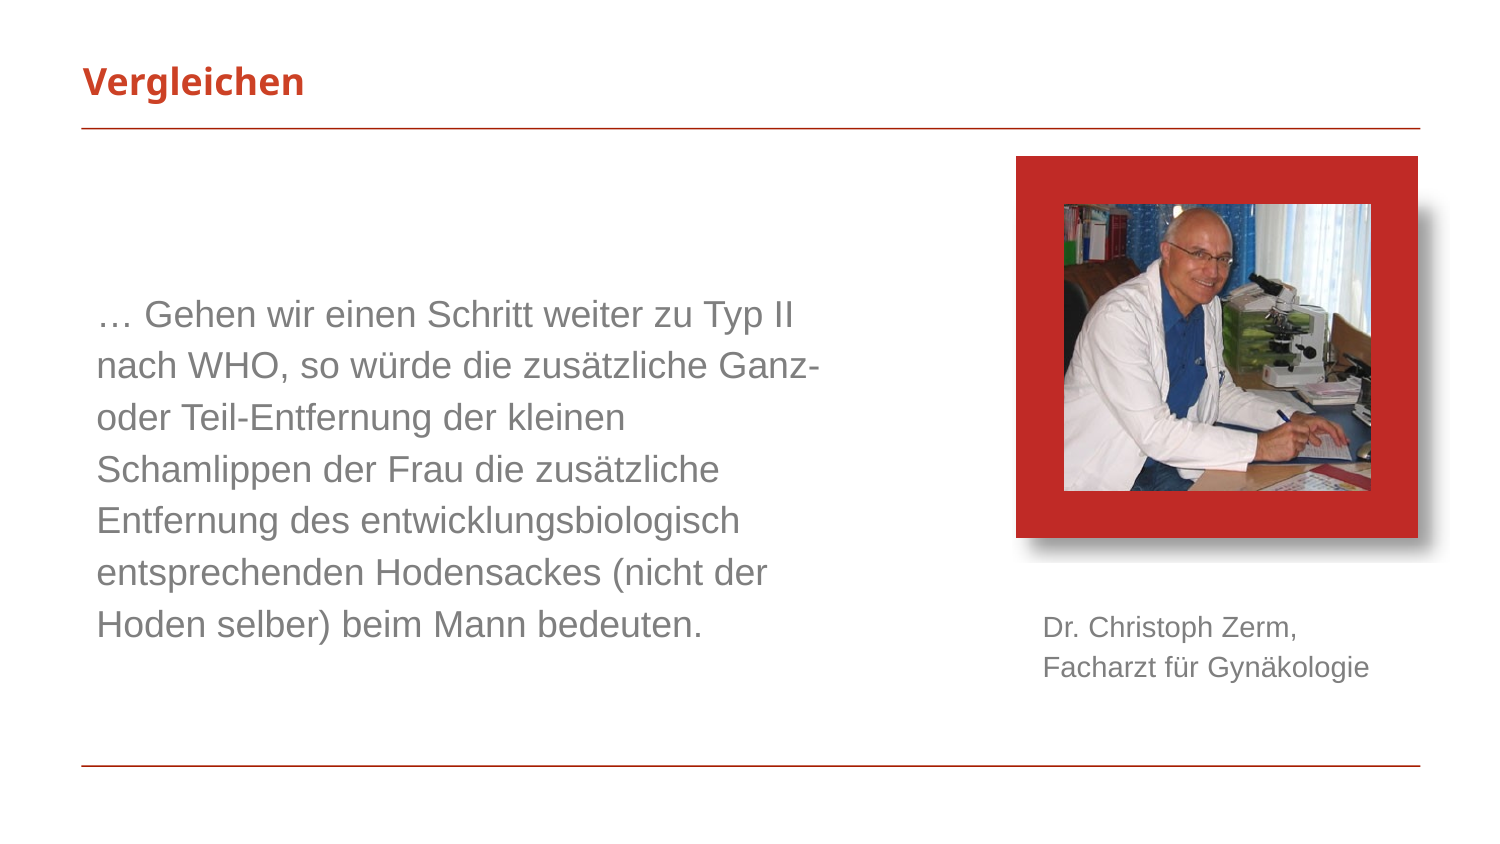

Vergleichen
… Gehen wir einen Schritt weiter zu Typ II nach WHO, so würde die zusätzliche Ganz- oder Teil-Entfernung der kleinen Schamlippen der Frau die zusätzliche Entfernung des entwicklungsbiologisch entsprechenden Hodensackes (nicht der Hoden selber) beim Mann bedeuten.
Dr. Christoph Zerm,
Facharzt für Gynäkologie